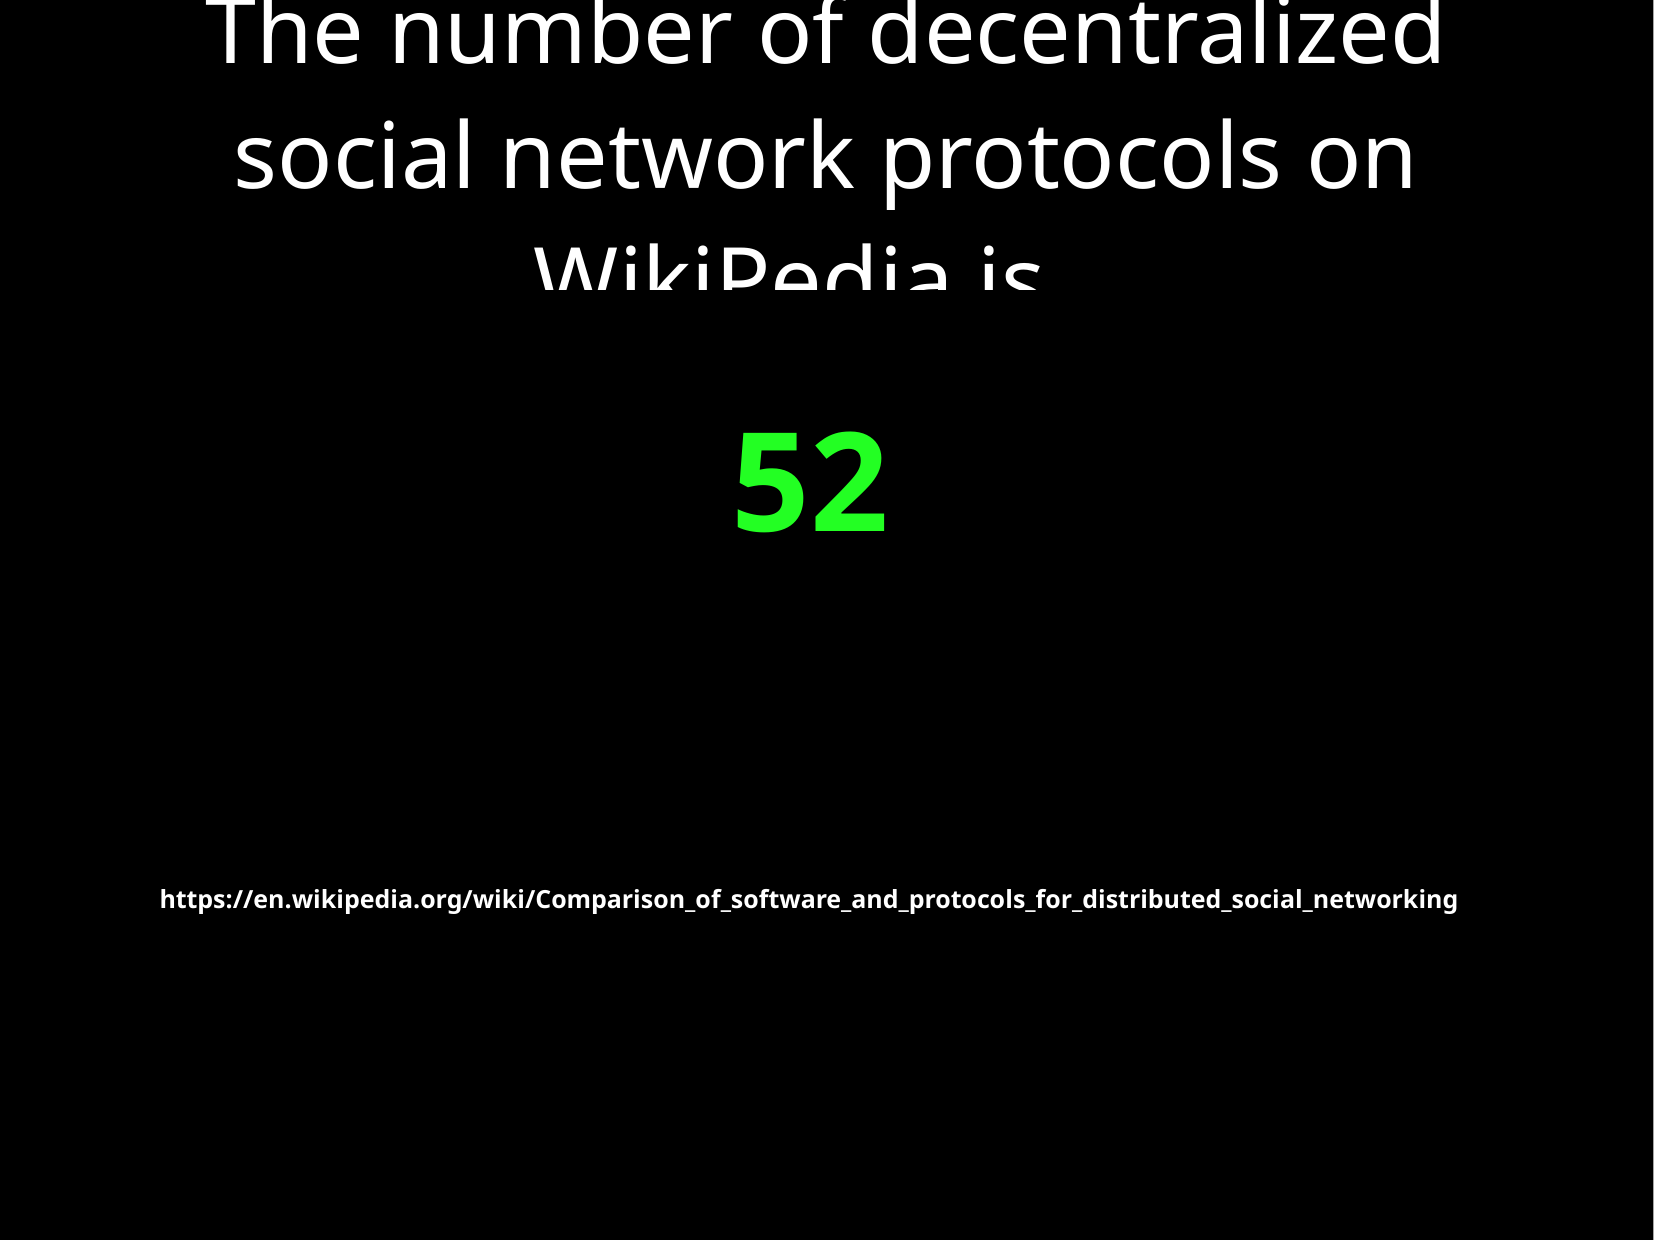

# The number of decentralized social network protocols on WikiPedia is...
52
https://en.wikipedia.org/wiki/Comparison_of_software_and_protocols_for_distributed_social_networking